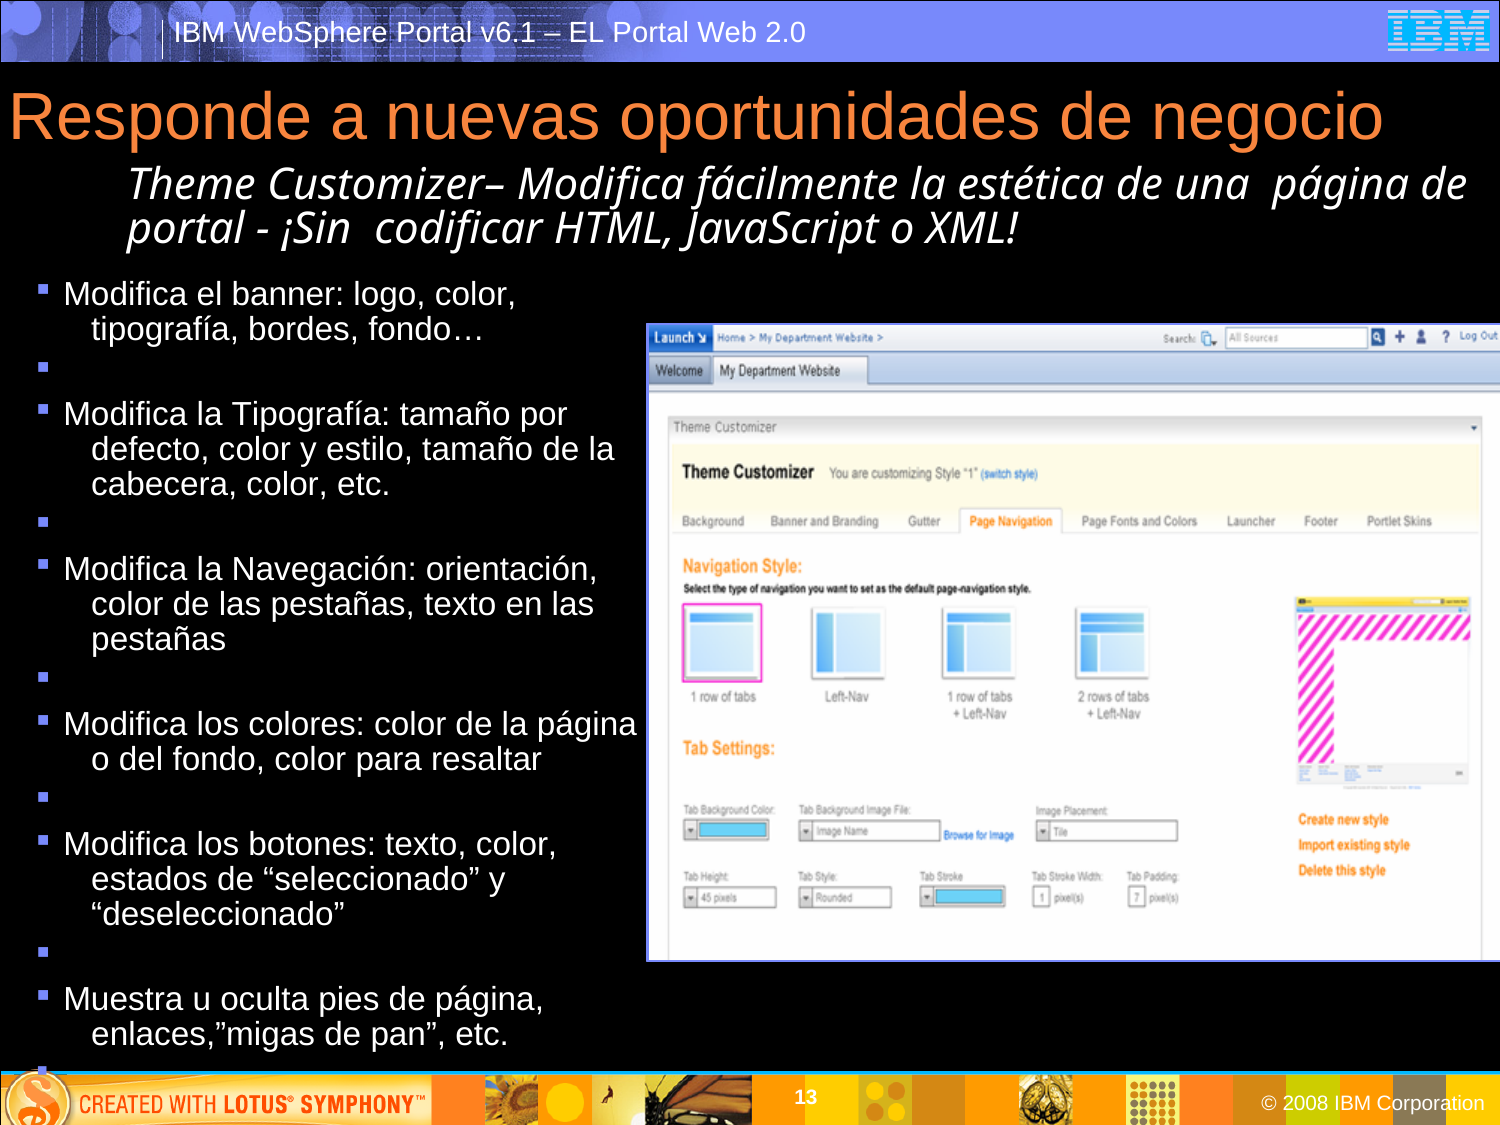

# Responde a nuevas oportunidades de negocio
Theme Customizer– Modifica fácilmente la estética de una página de portal - ¡Sin codificar HTML, JavaScript o XML!
Modifica el banner: logo, color, tipografía, bordes, fondo…
Modifica la Tipografía: tamaño por defecto, color y estilo, tamaño de la cabecera, color, etc.
Modifica la Navegación: orientación, color de las pestañas, texto en las pestañas
Modifica los colores: color de la página o del fondo, color para resaltar
Modifica los botones: texto, color, estados de “seleccionado” y “deseleccionado”
Muestra u oculta pies de página, enlaces,”migas de pan”, etc.
13